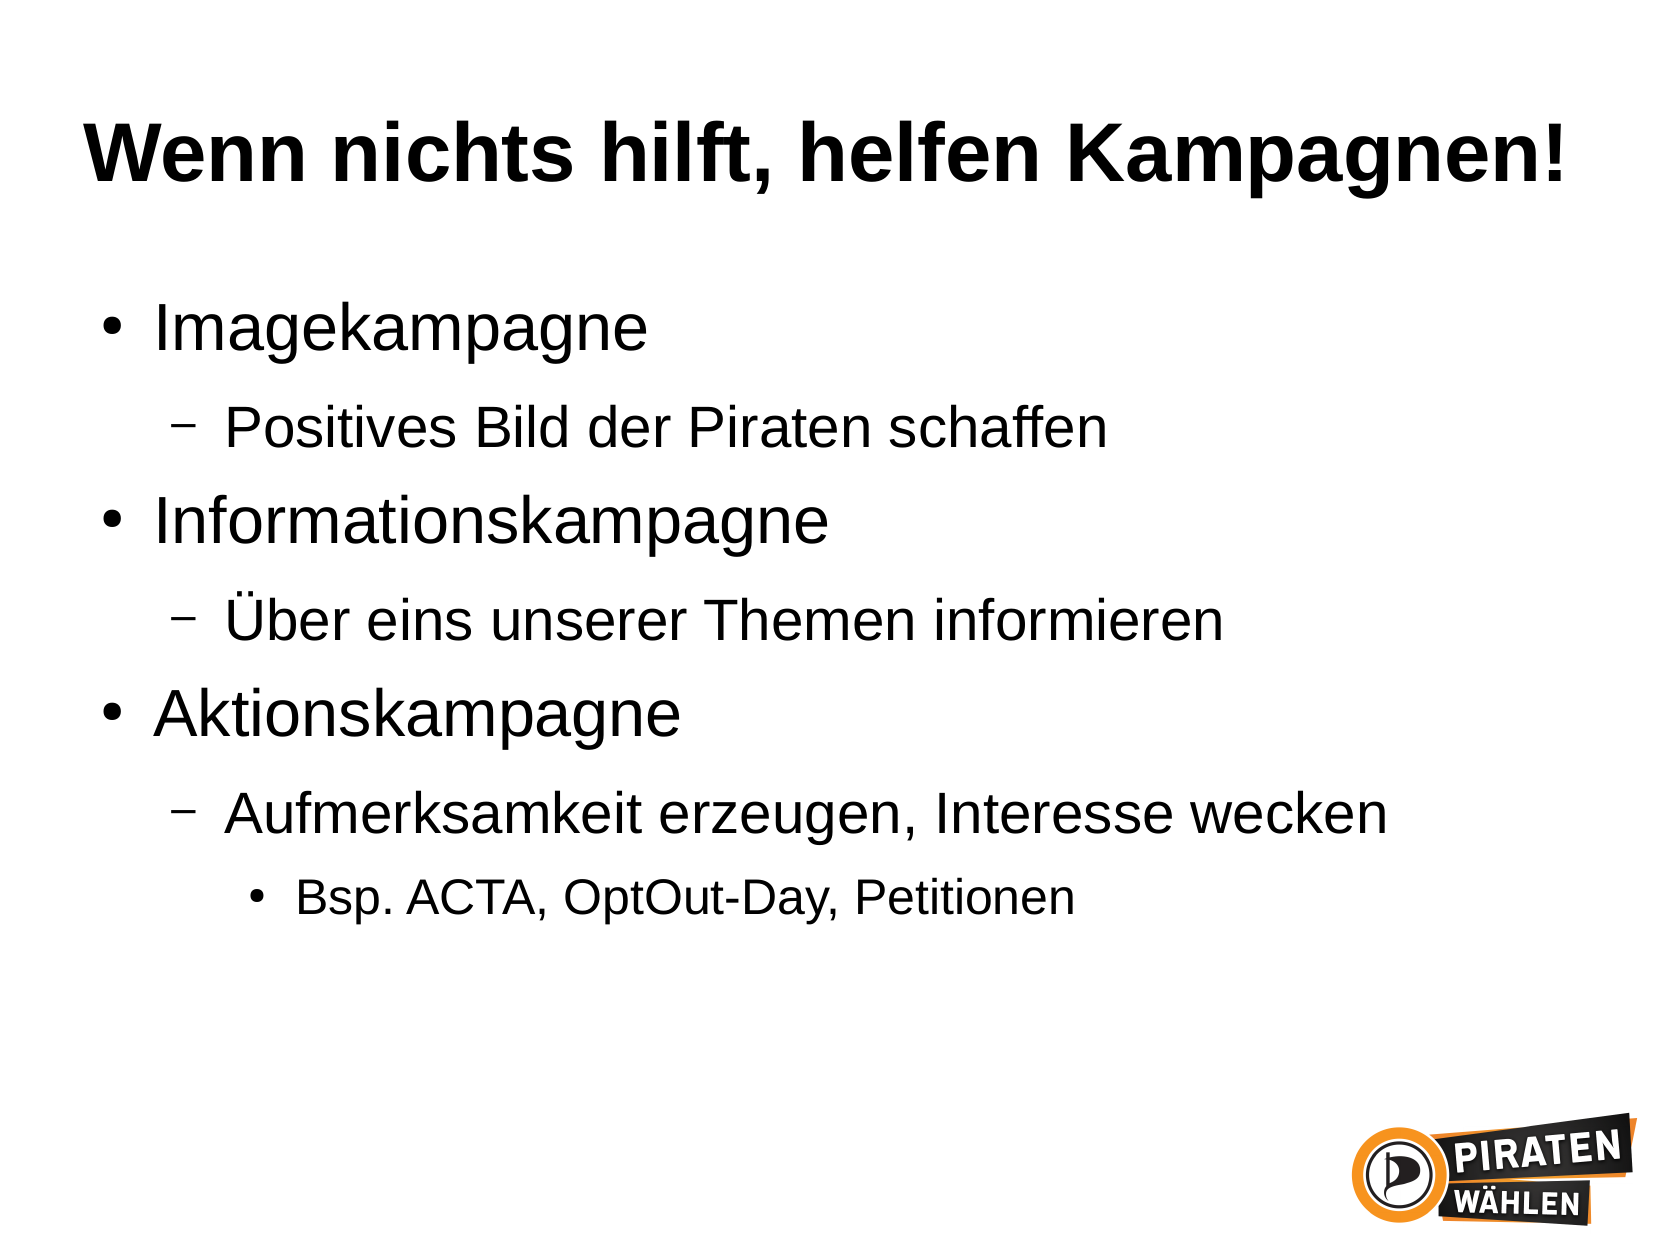

# Wenn nichts hilft, helfen Kampagnen!
Imagekampagne
Positives Bild der Piraten schaffen
Informationskampagne
Über eins unserer Themen informieren
Aktionskampagne
Aufmerksamkeit erzeugen, Interesse wecken
Bsp. ACTA, OptOut-Day, Petitionen